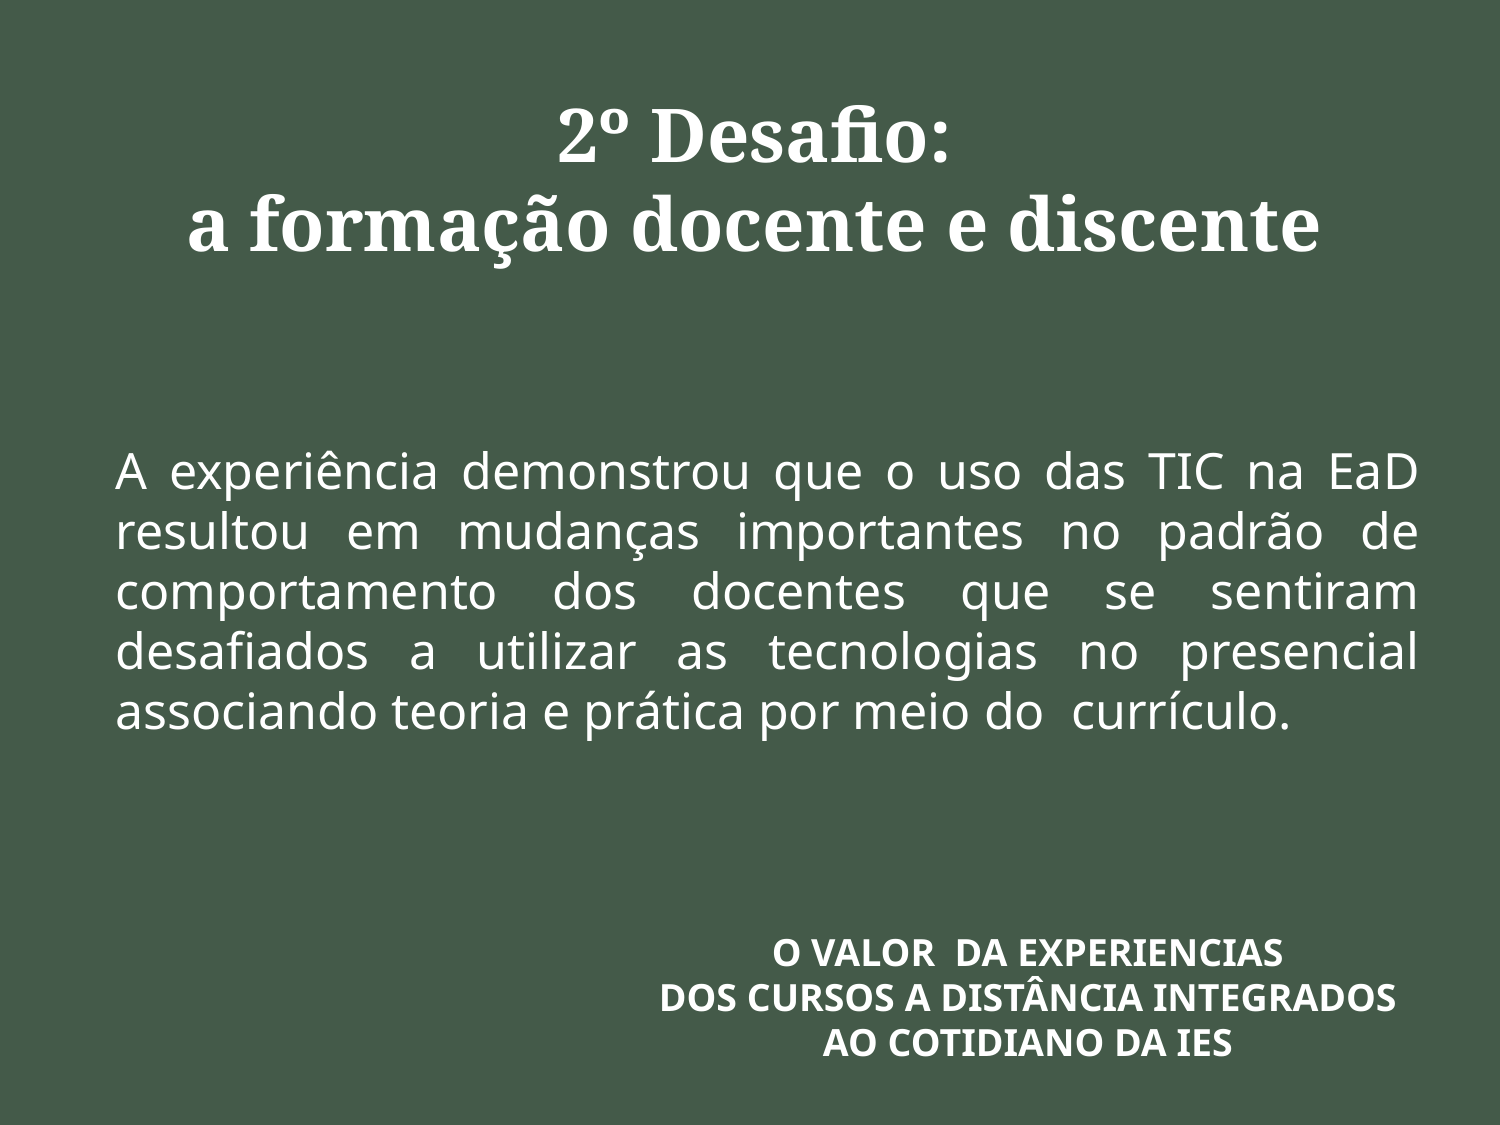

# 2º Desafio: a formação docente e discente
A experiência demonstrou que o uso das TIC na EaD resultou em mudanças importantes no padrão de comportamento dos docentes que se sentiram desafiados a utilizar as tecnologias no presencial associando teoria e prática por meio do currículo.
O VALOR DA EXPERIENCIAS
DOS CURSOS A DISTÂNCIA INTEGRADOS
AO COTIDIANO DA IES